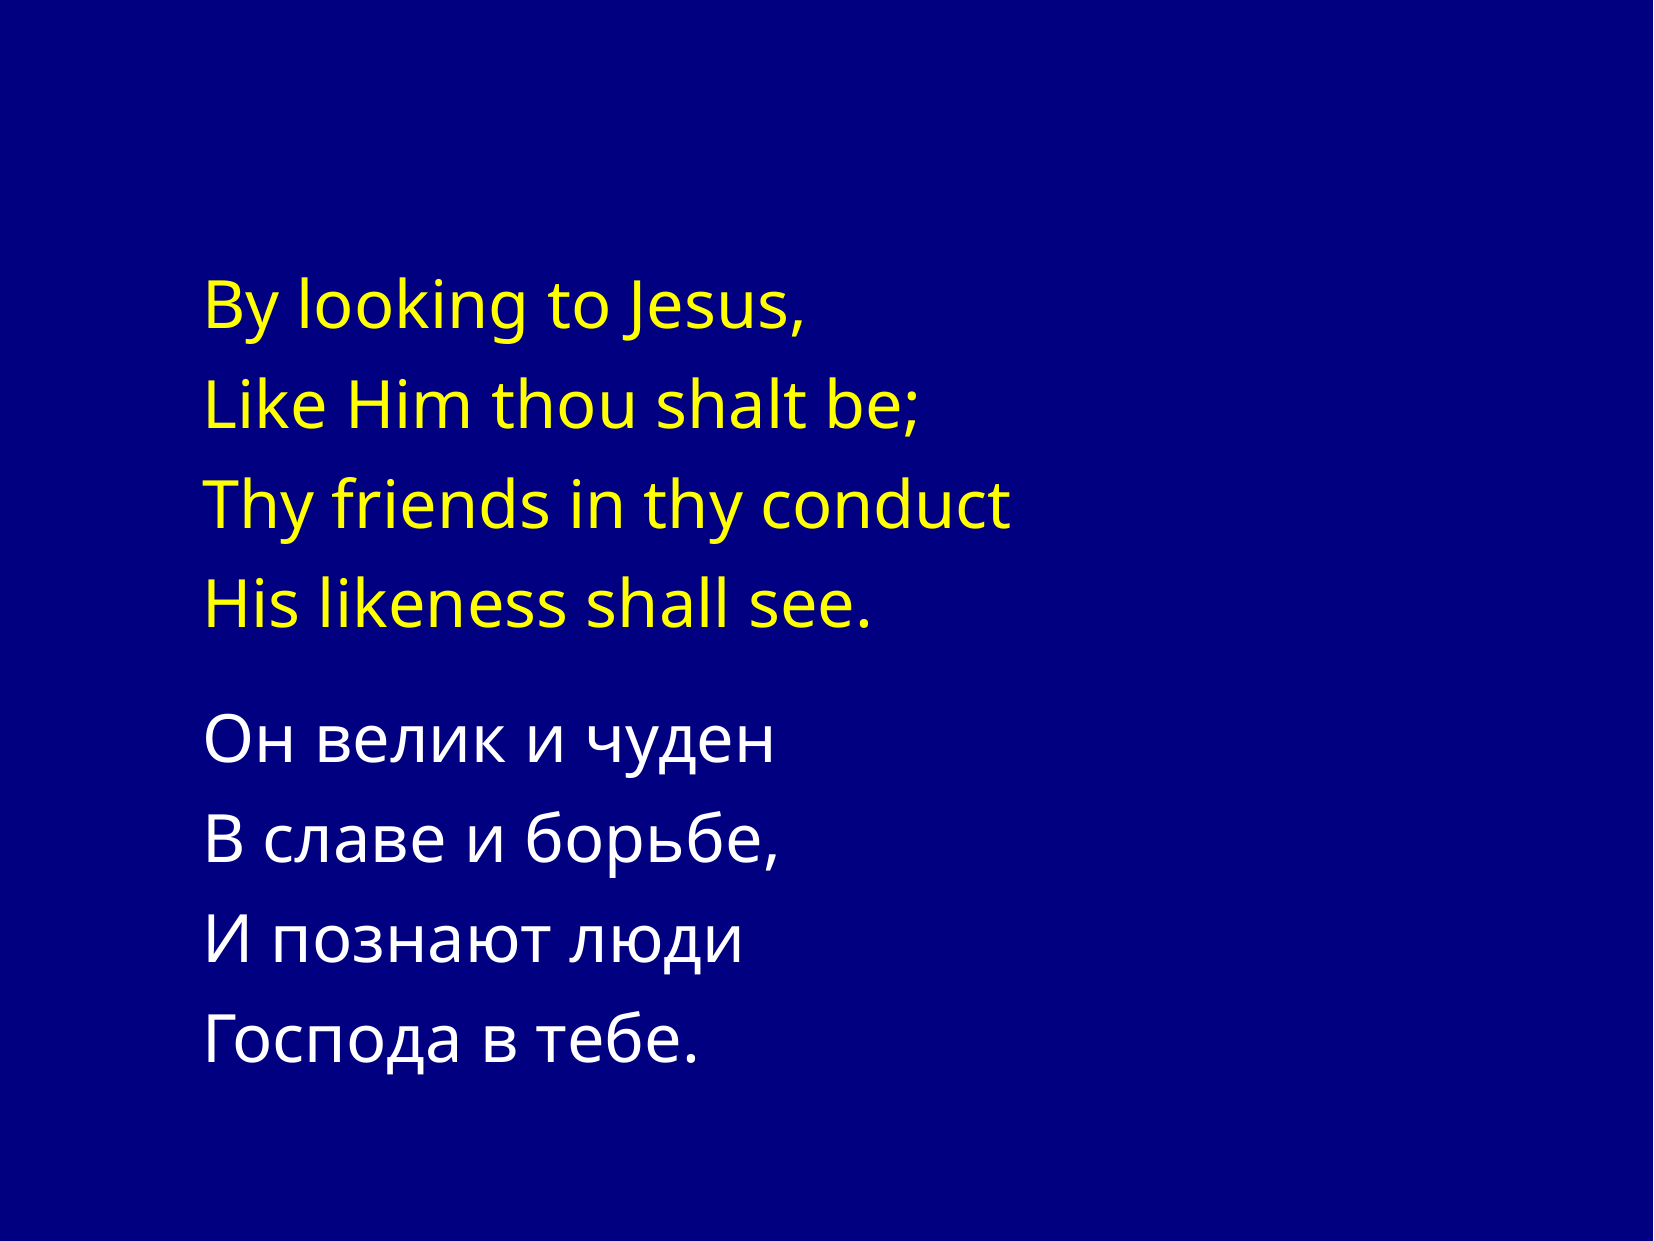

By looking to Jesus,
	Like Him thou shalt be;
	Thy friends in thy conduct
	His likeness shall see.
	Он велик и чуден
	В славе и борьбе,
	И познают люди
	Господа в тебе.